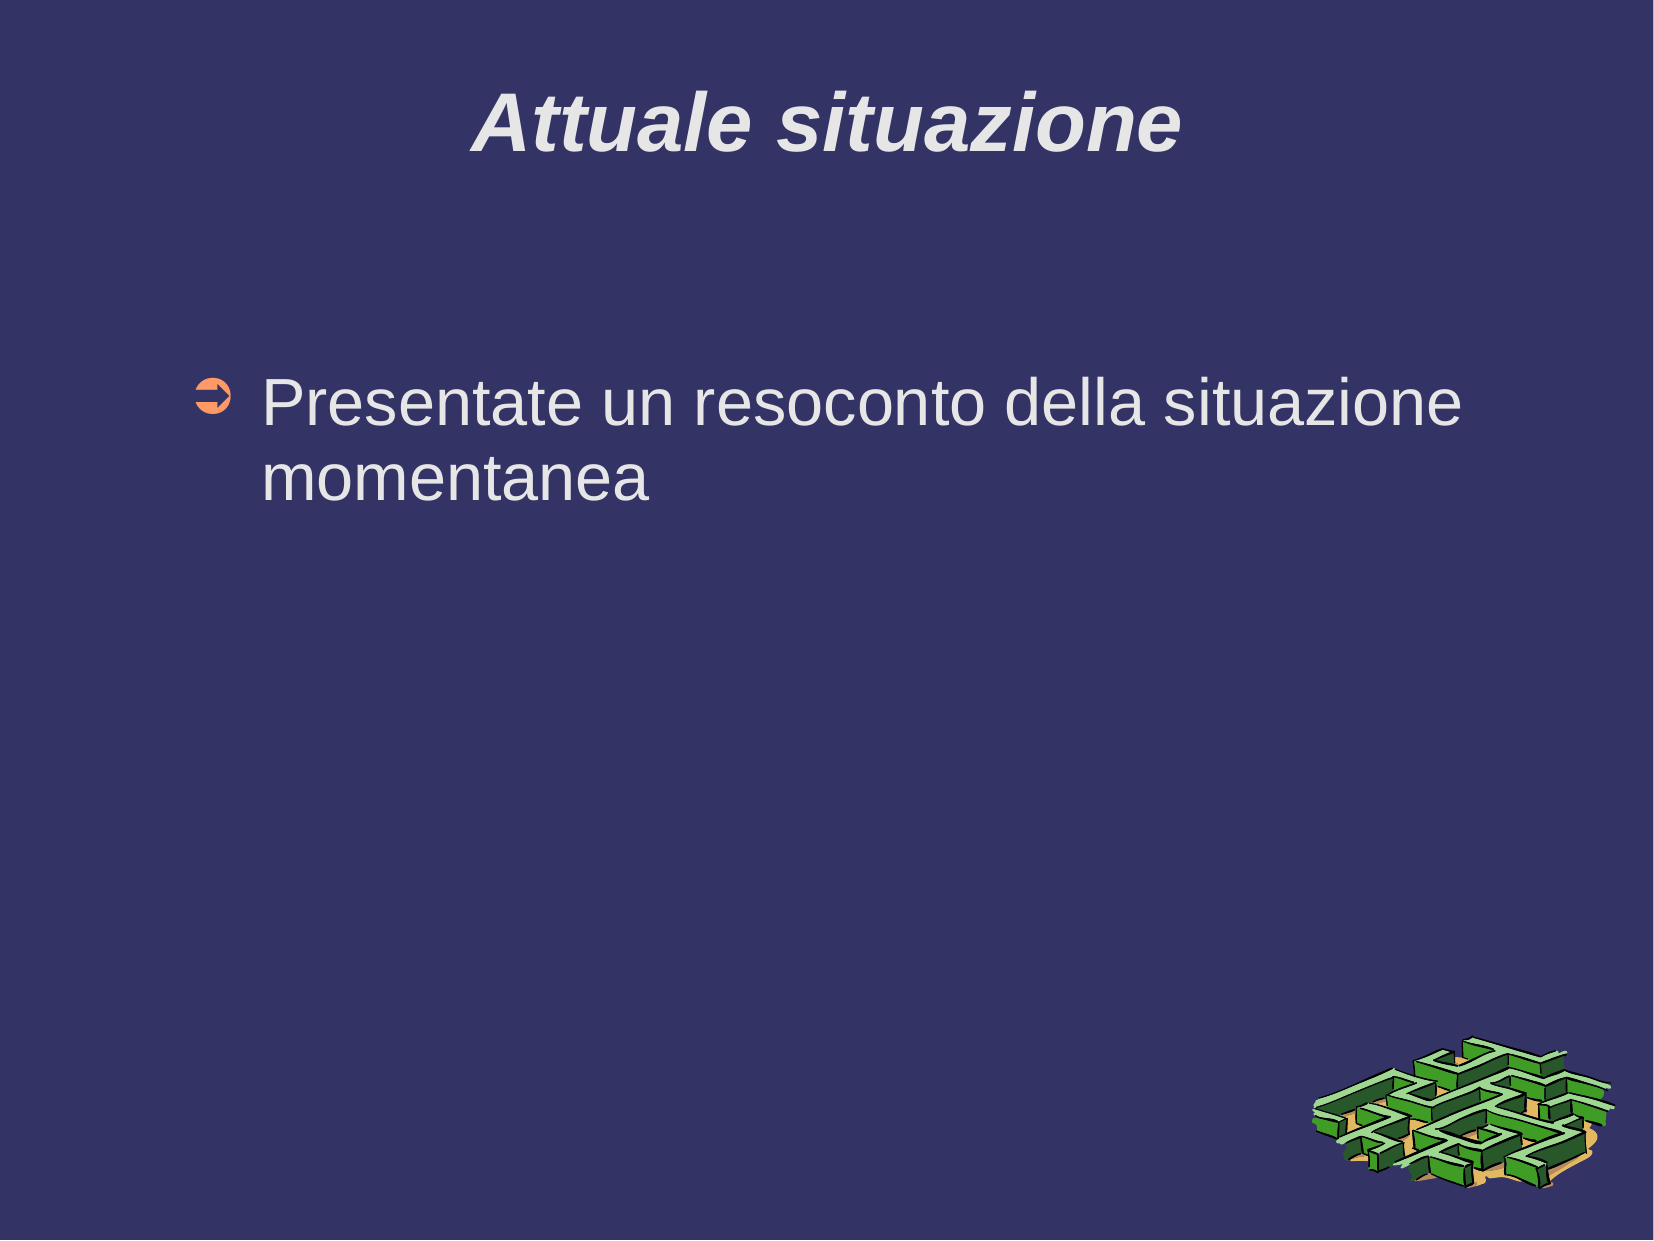

# Attuale situazione
Presentate un resoconto della situazione momentanea